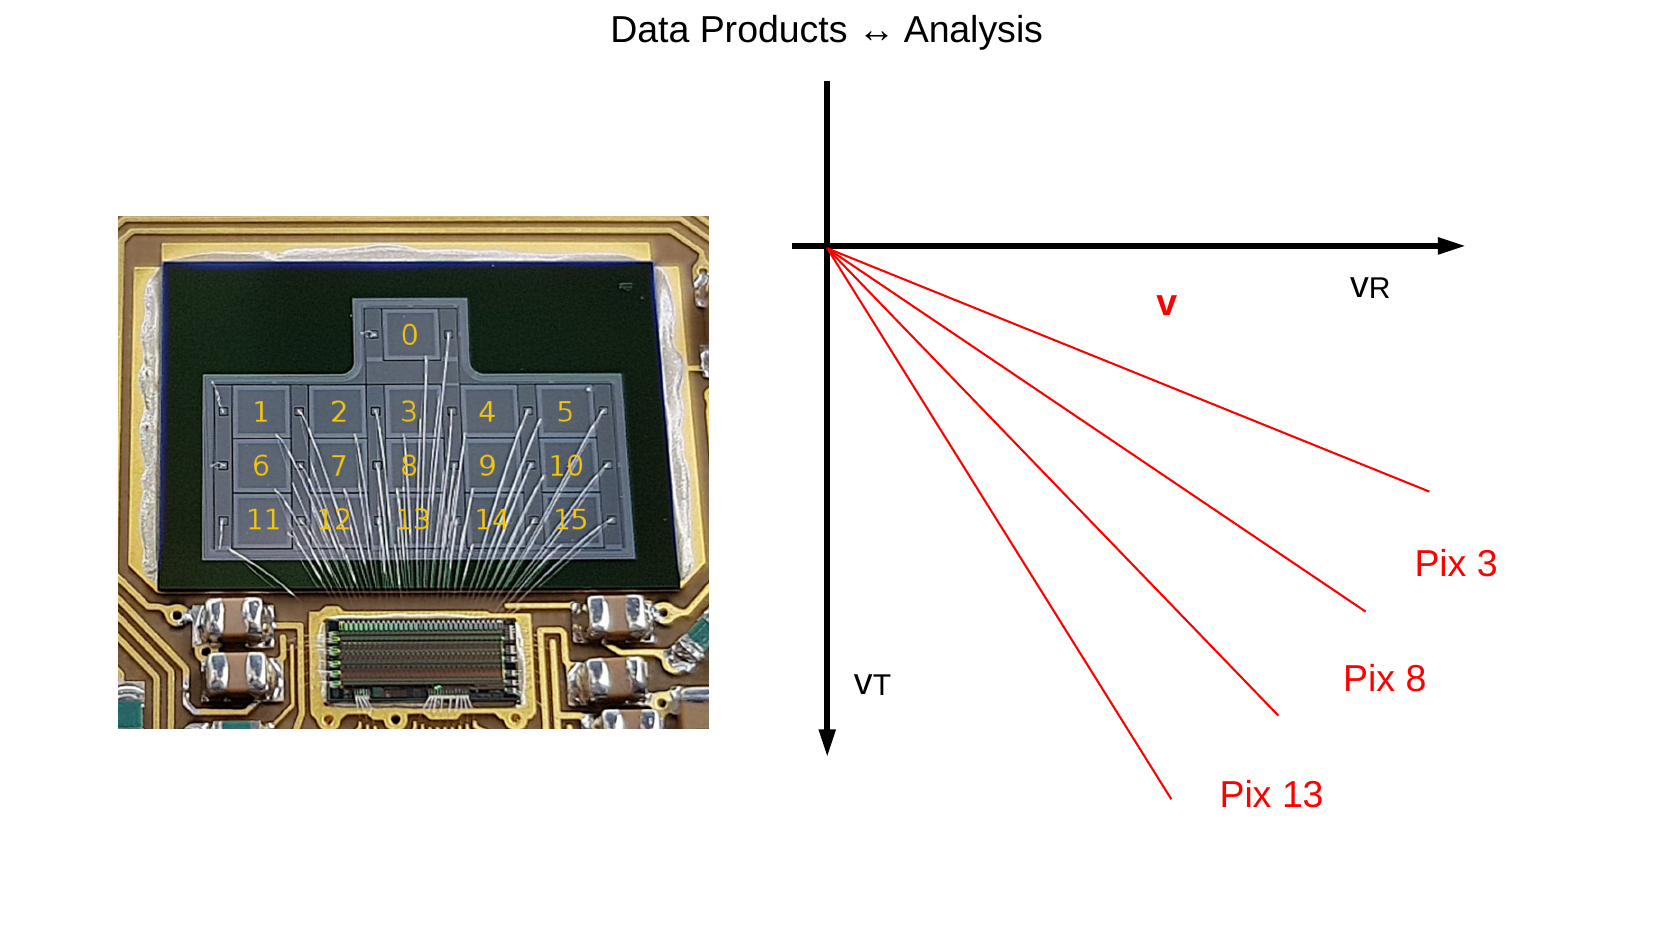

Data Products ↔ Analysis
vR
v
Pix 3
Pix 8
vT
Pix 13